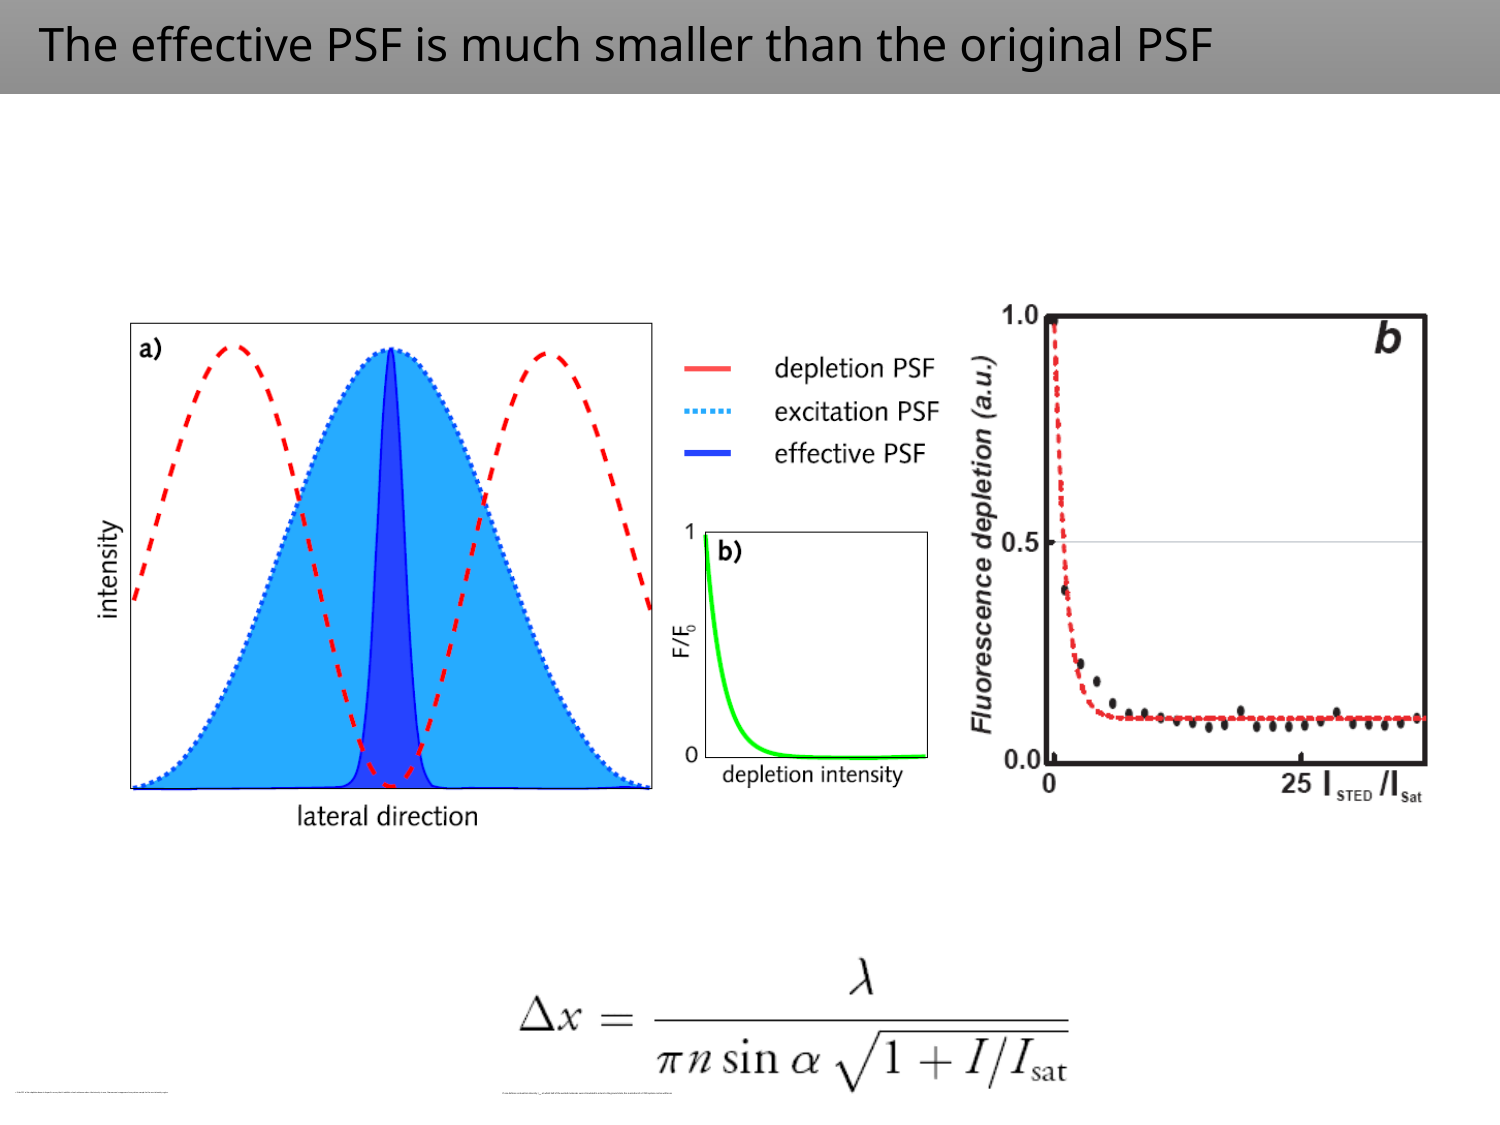

# The effective PSF is much smaller than the original PSF
If the PSF of the depletion beam is shaped in a way that it exhibits a local minimum where the intensity is zero, fluorescence is suppressed everywhere except for the zero intensity region.
If one defines a saturation intensity Isat, at which half of the excited molecules were stimulated to return to the ground state, the resolution of a STED system can be written as